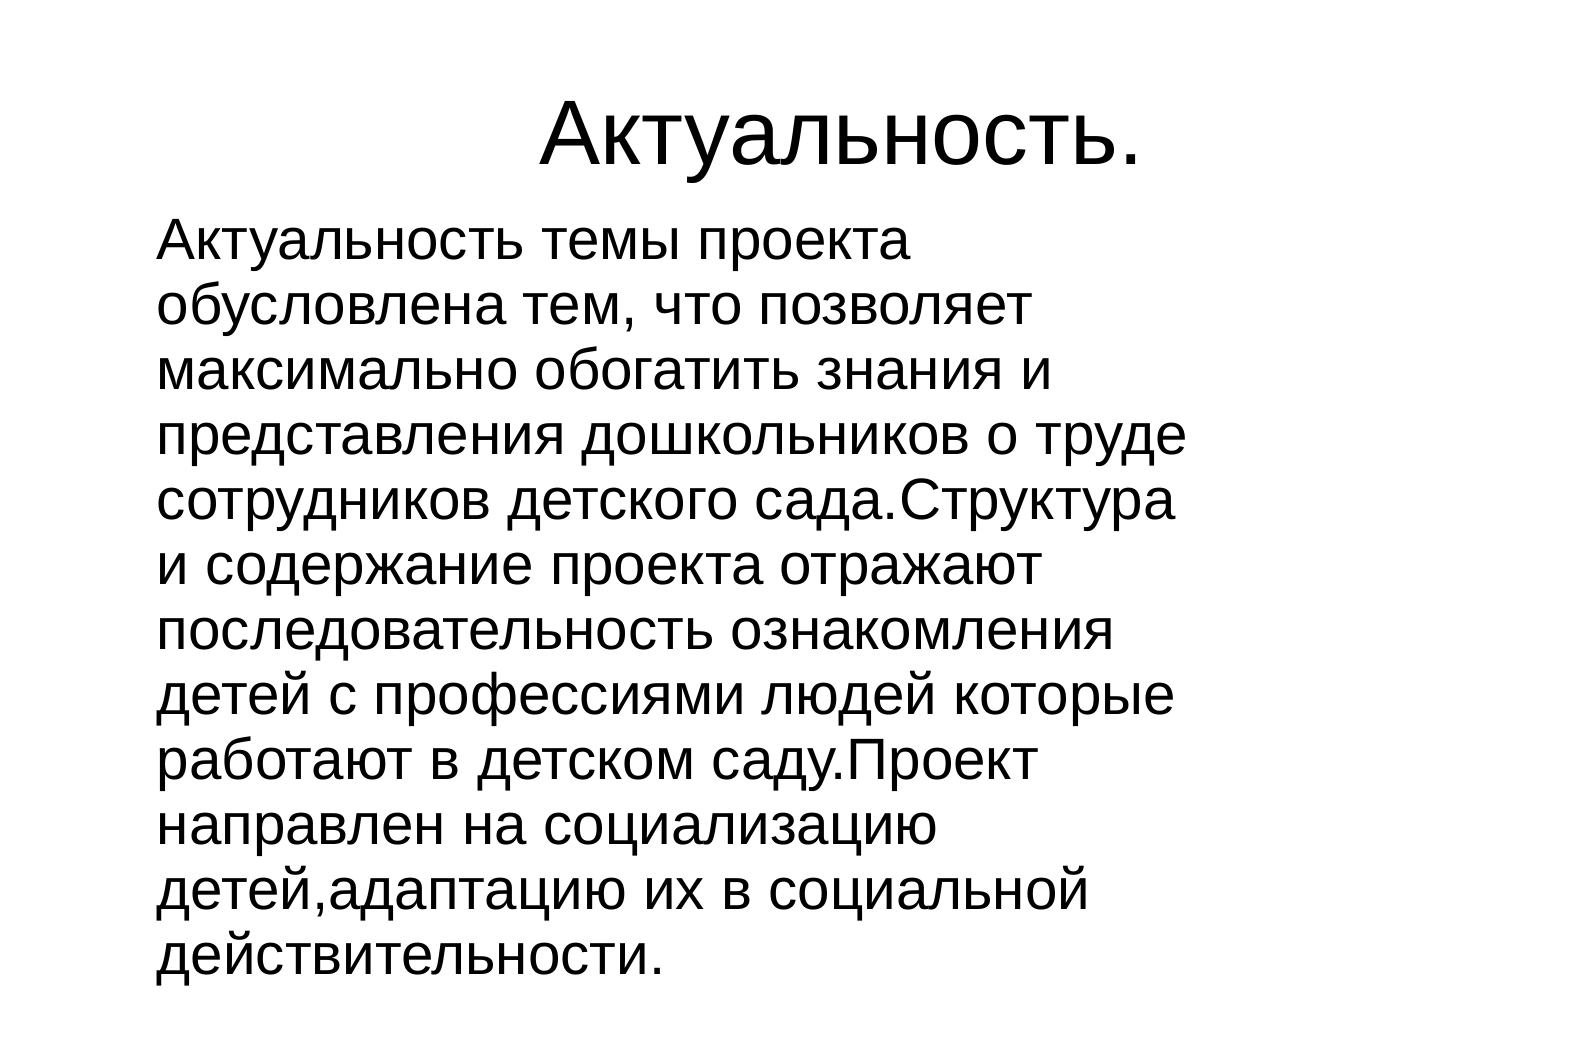

# Актуальность.
Актуальность темы проекта обусловлена тем, что позволяет максимально обогатить знания и представления дошкольников о труде сотрудников детского сада.Структура и содержание проекта отражают последовательность ознакомления детей с профессиями людей которые работают в детском саду.Проект направлен на социализацию детей,адаптацию их в социальной действительности.